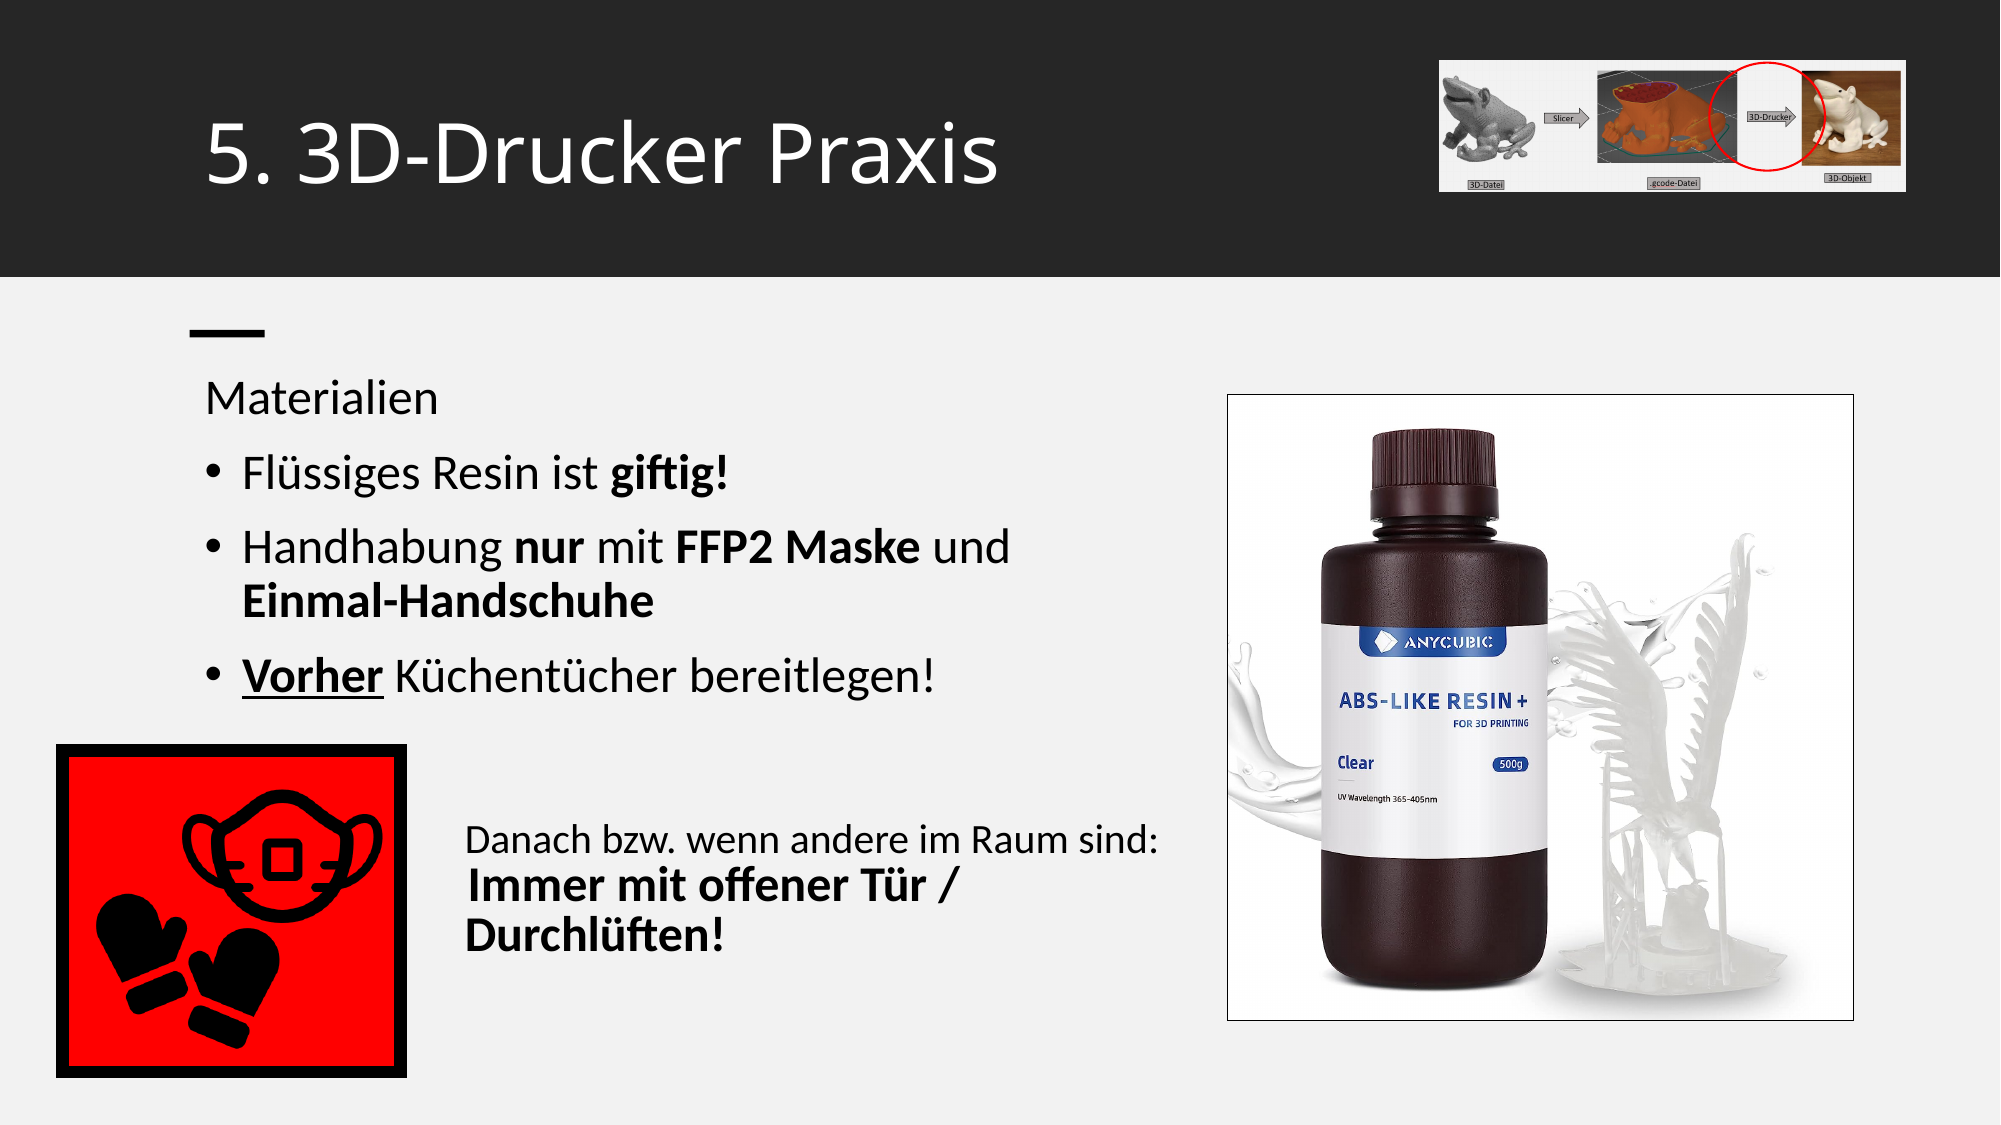

# 5. 3D-Drucker Praxis
Materialien
Flüssiges Resin ist giftig!
Handhabung nur mit FFP2 Maske und
Einmal-Handschuhe
Vorher Küchentücher bereitlegen!
Danach bzw. wenn andere im Raum sind:
Immer mit offener Tür / Durchlüften!